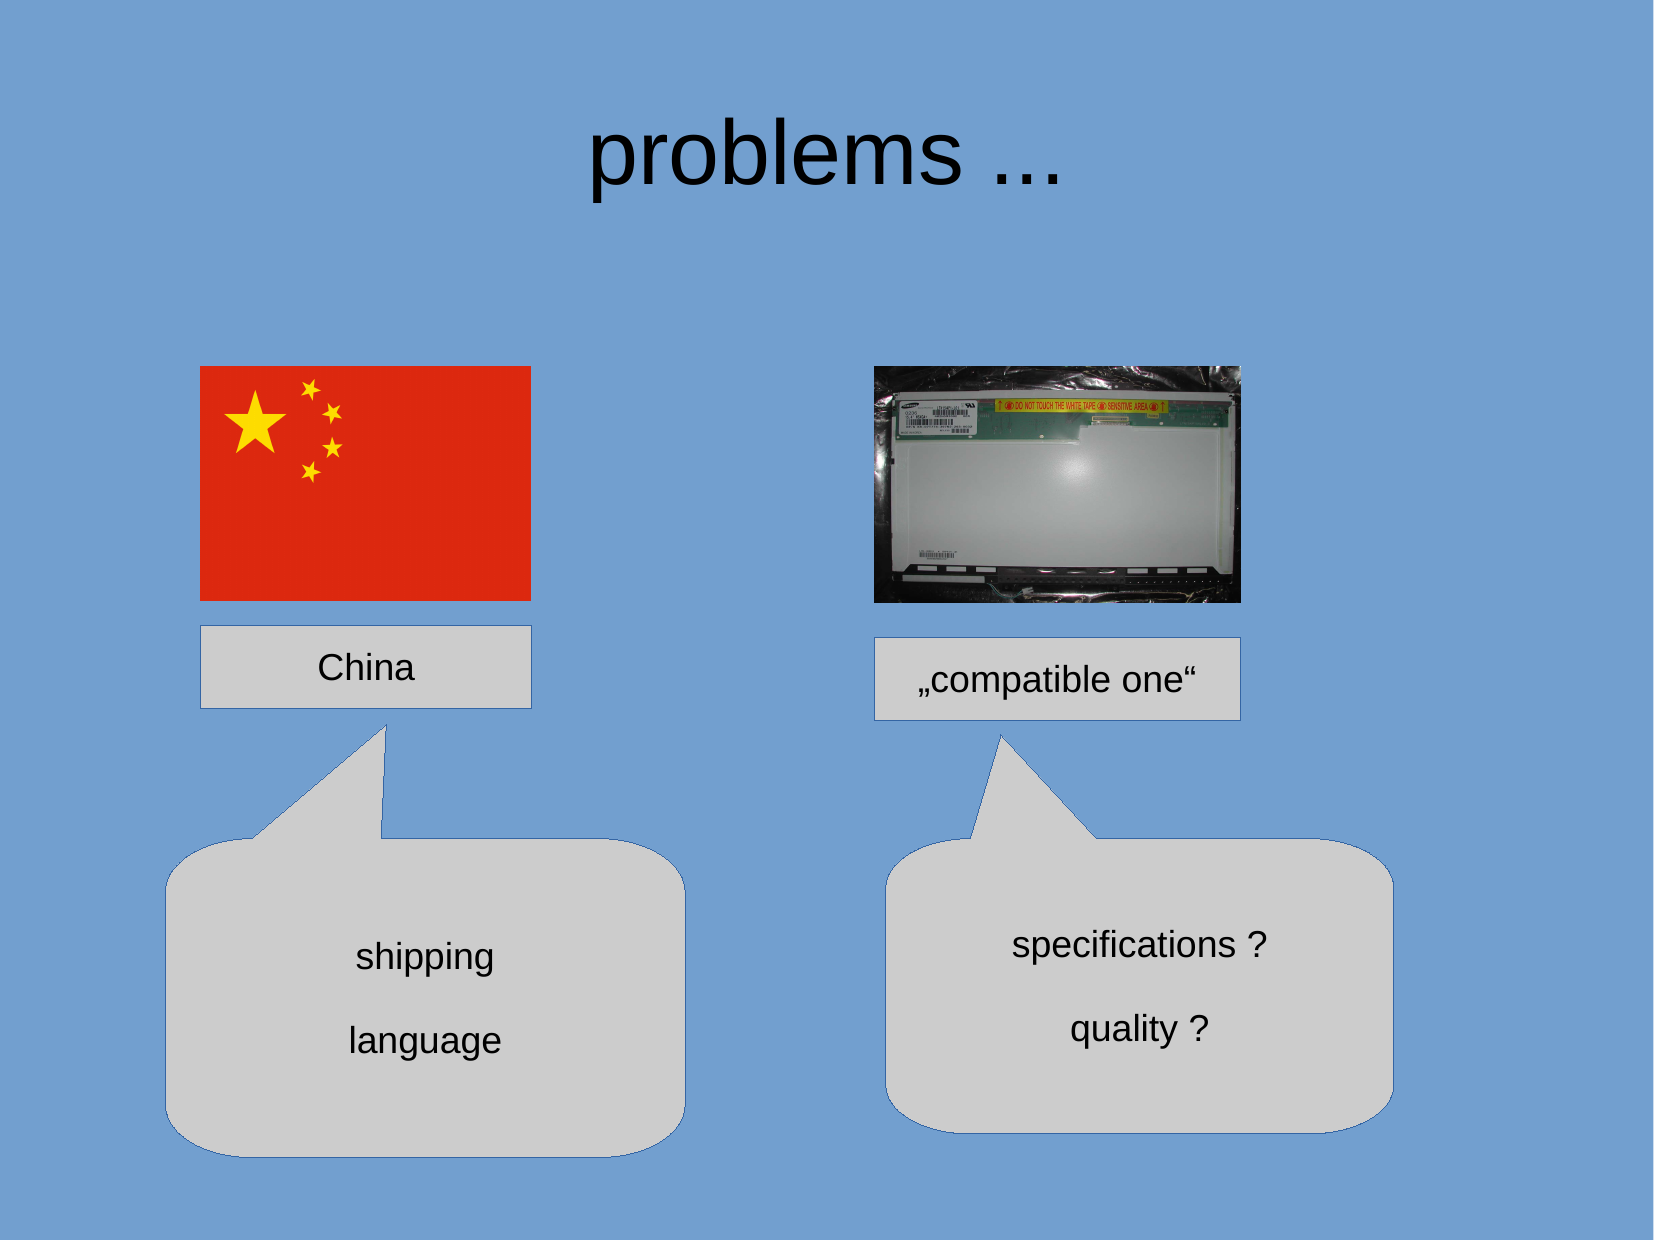

# problems ...
China
„compatible one“
shipping
language
specifications ?
quality ?